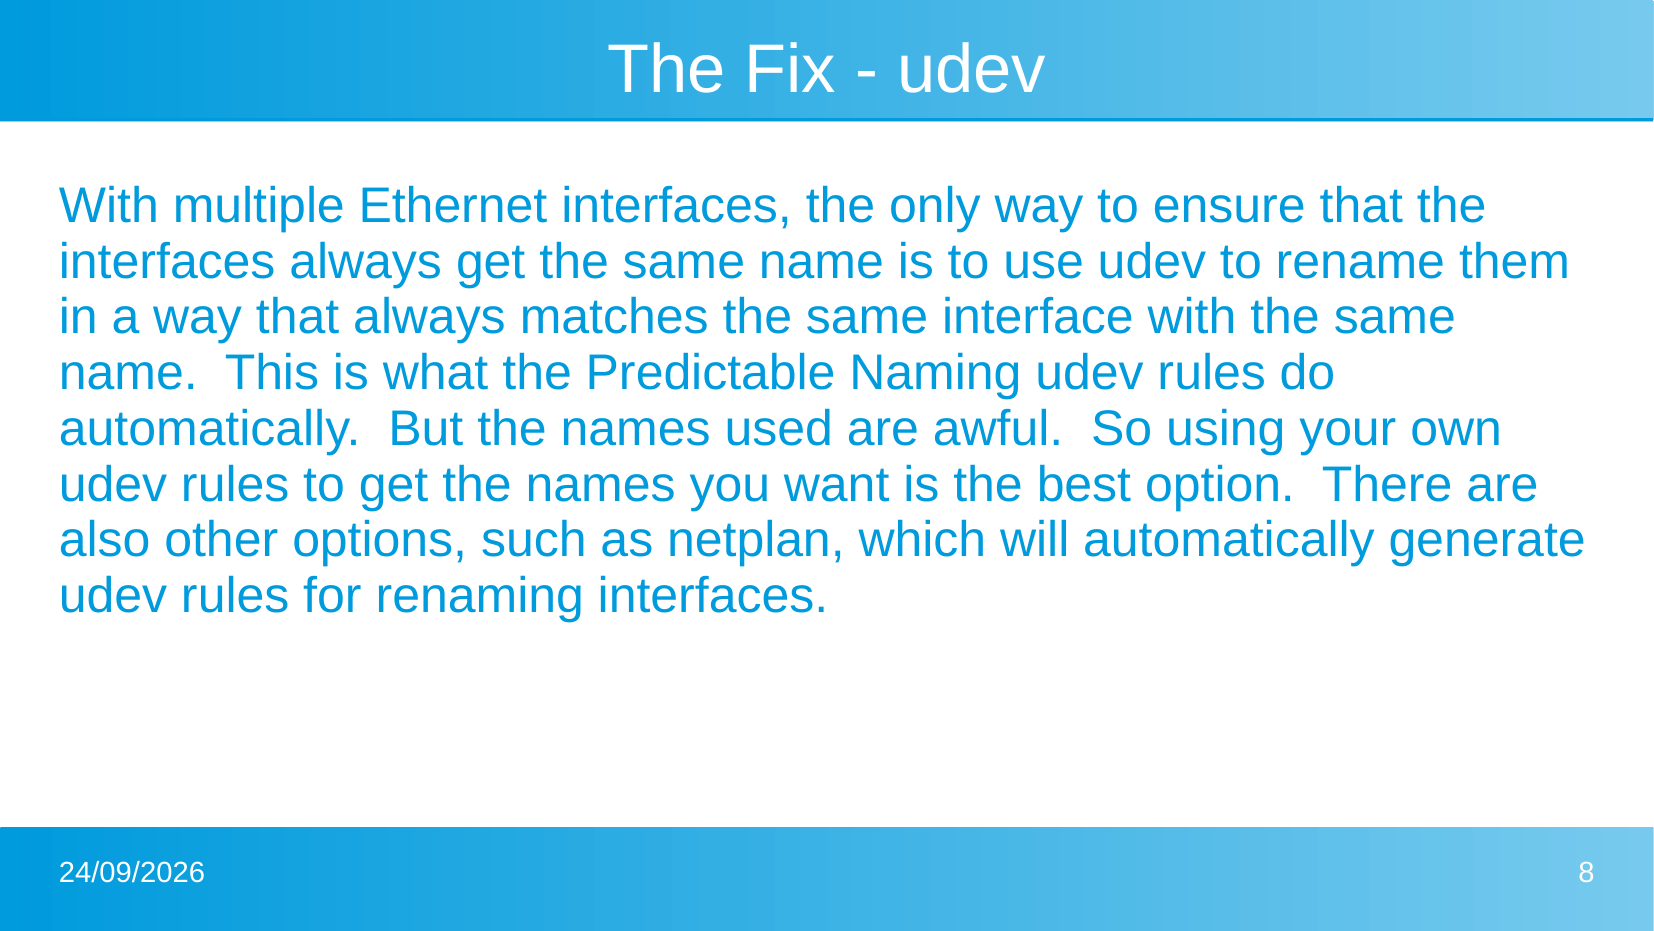

# The Fix - udev
With multiple Ethernet interfaces, the only way to ensure that the interfaces always get the same name is to use udev to rename them in a way that always matches the same interface with the same name. This is what the Predictable Naming udev rules do automatically. But the names used are awful. So using your own udev rules to get the names you want is the best option. There are also other options, such as netplan, which will automatically generate udev rules for renaming interfaces.
8